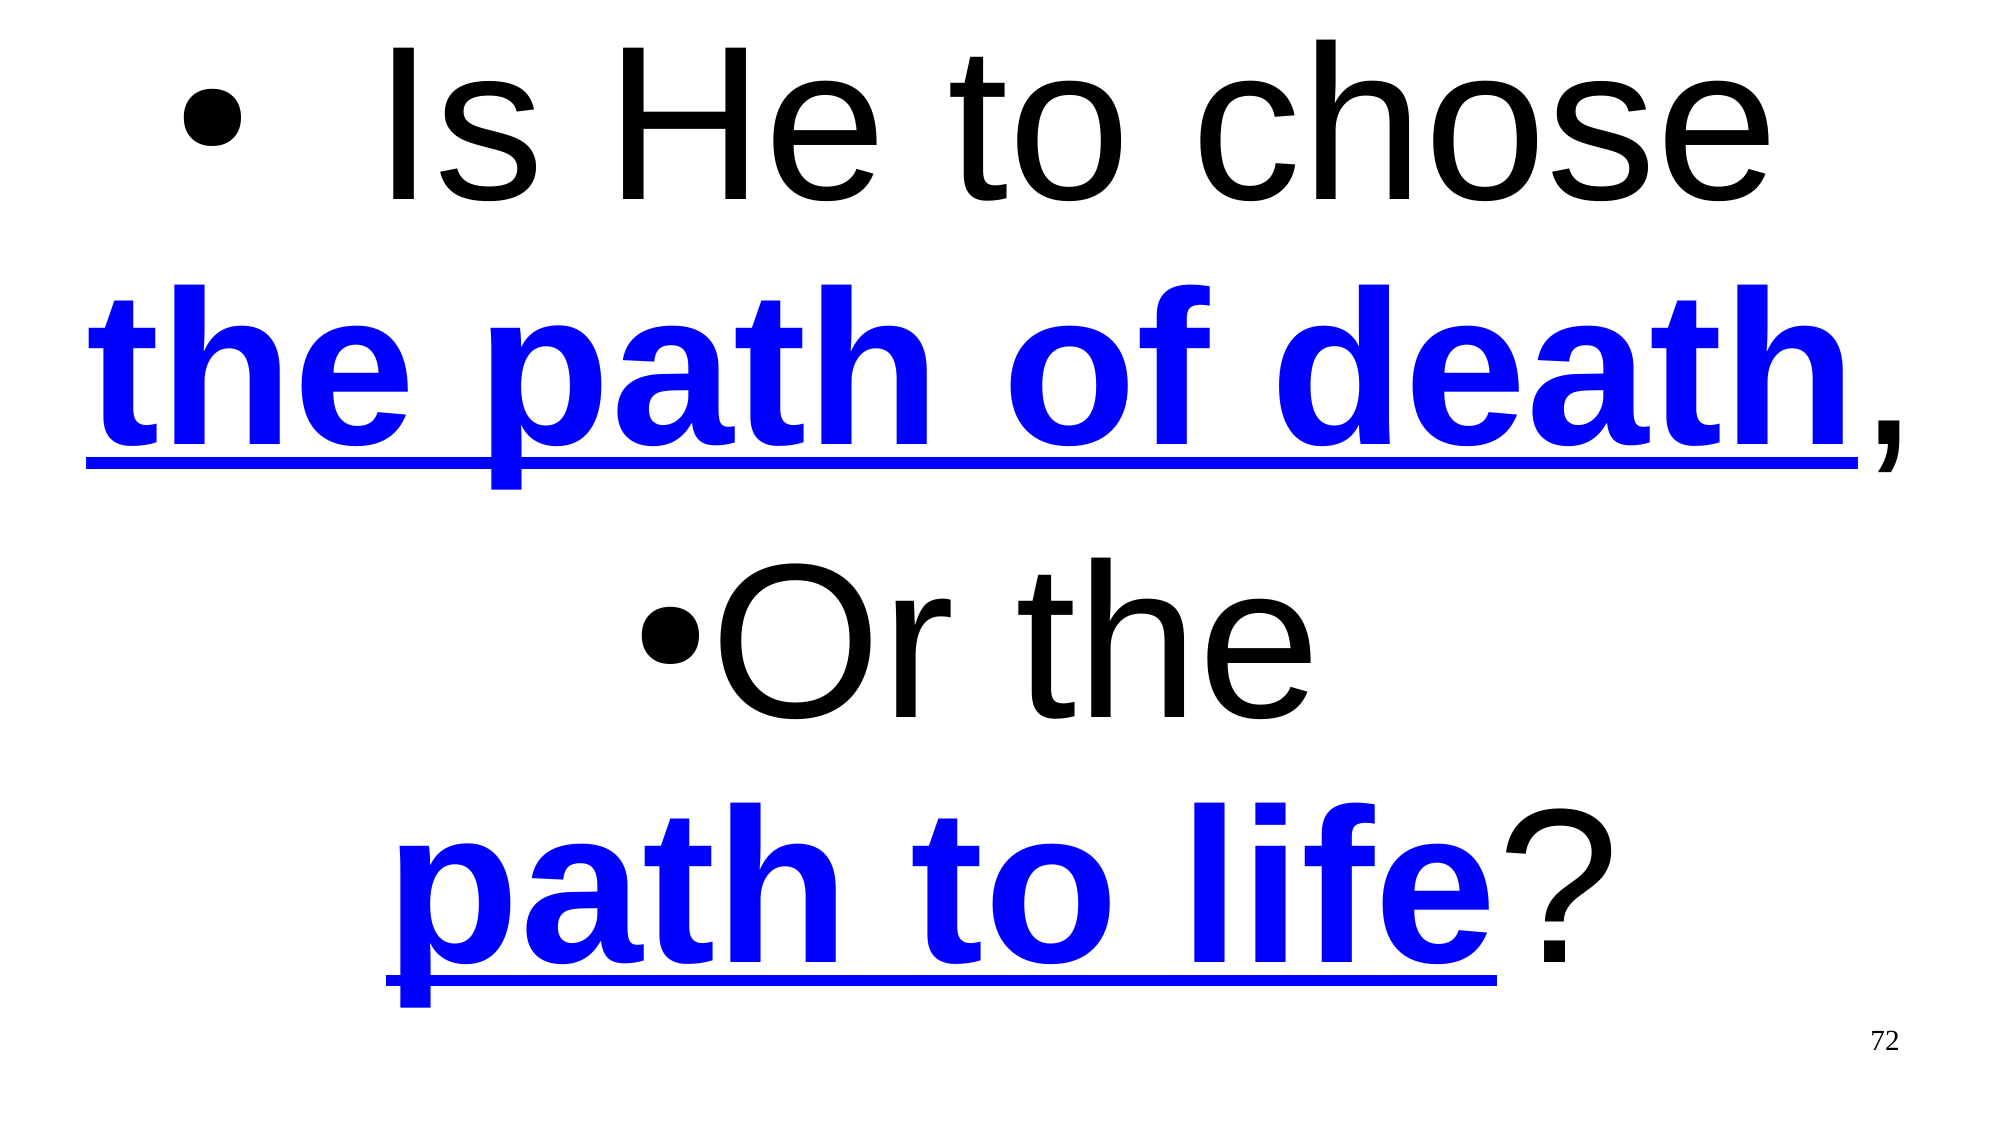

# Is He to chose the path of death,
Or the
path to life?
72